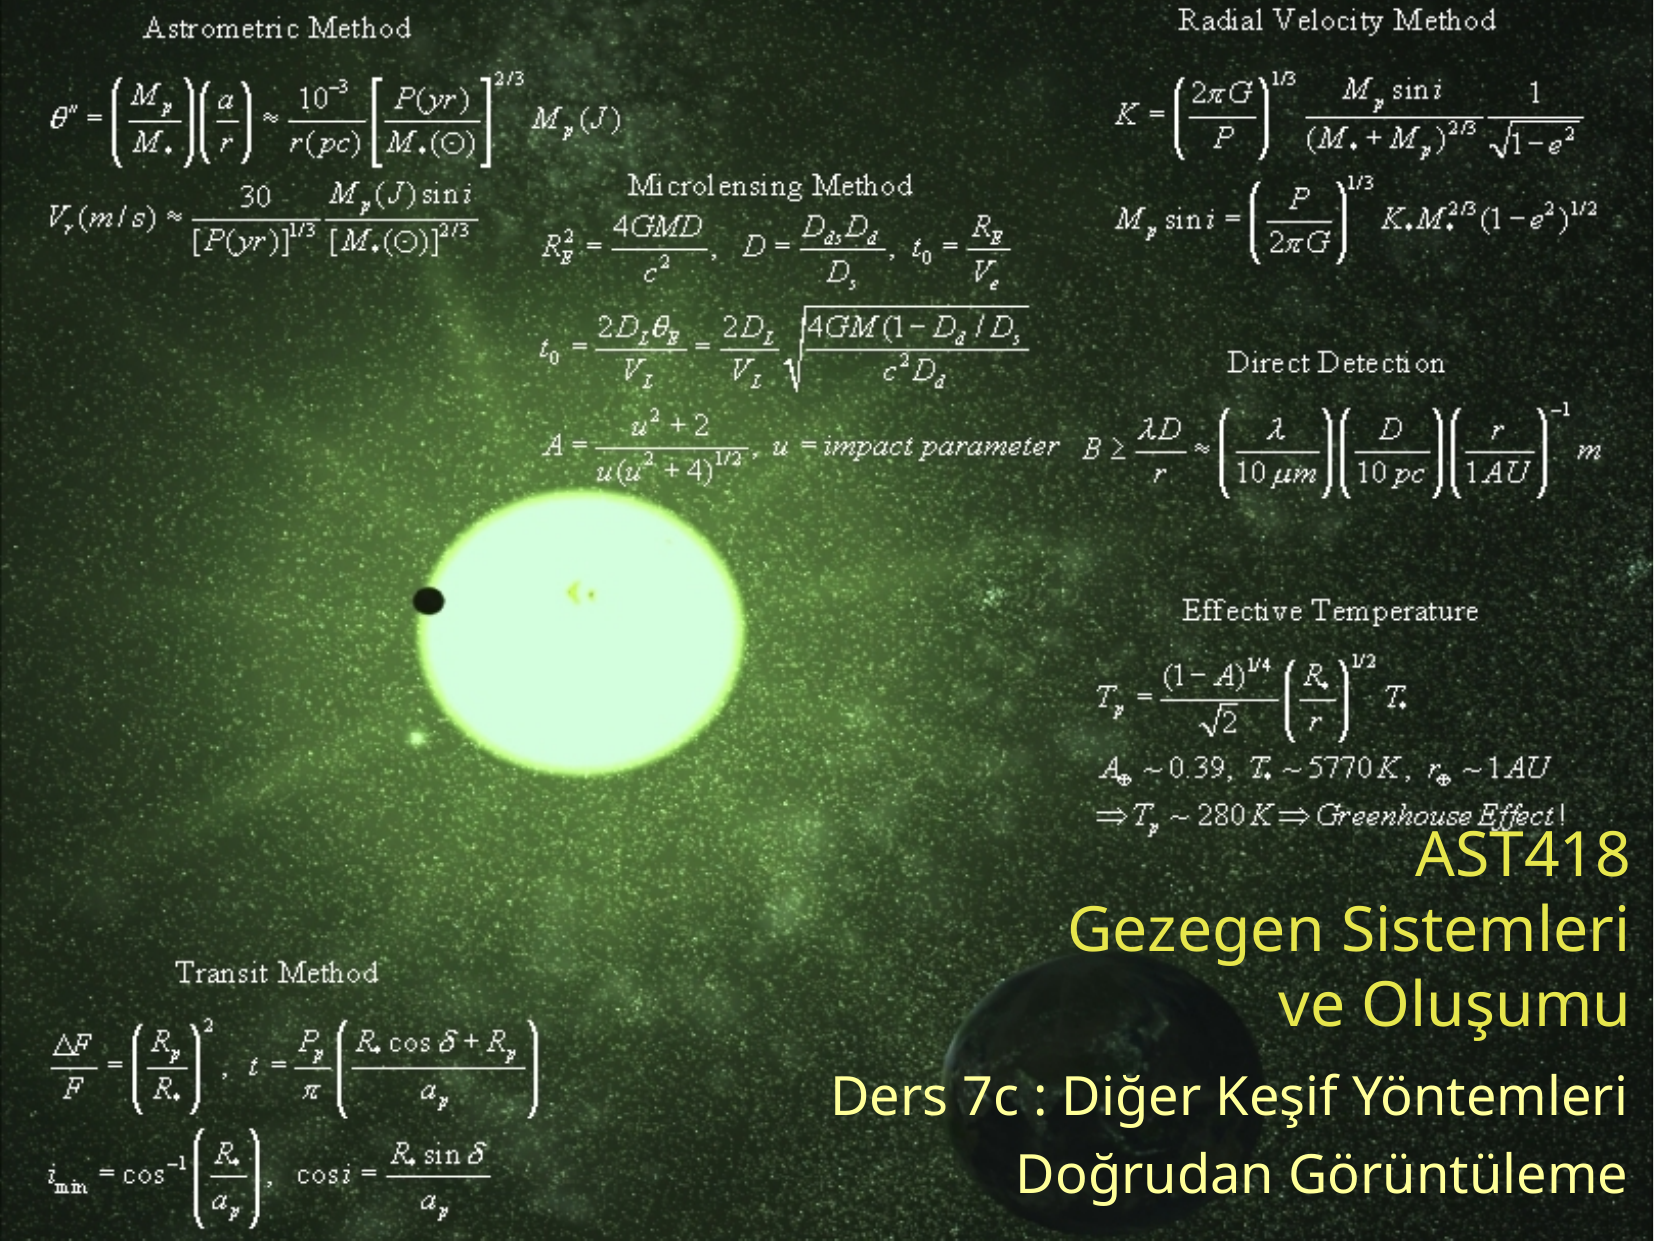

# AST418 Gezegen Sistemleri ve Oluşumu
Ders 7c : Diğer Keşif Yöntemleri
Doğrudan Görüntüleme